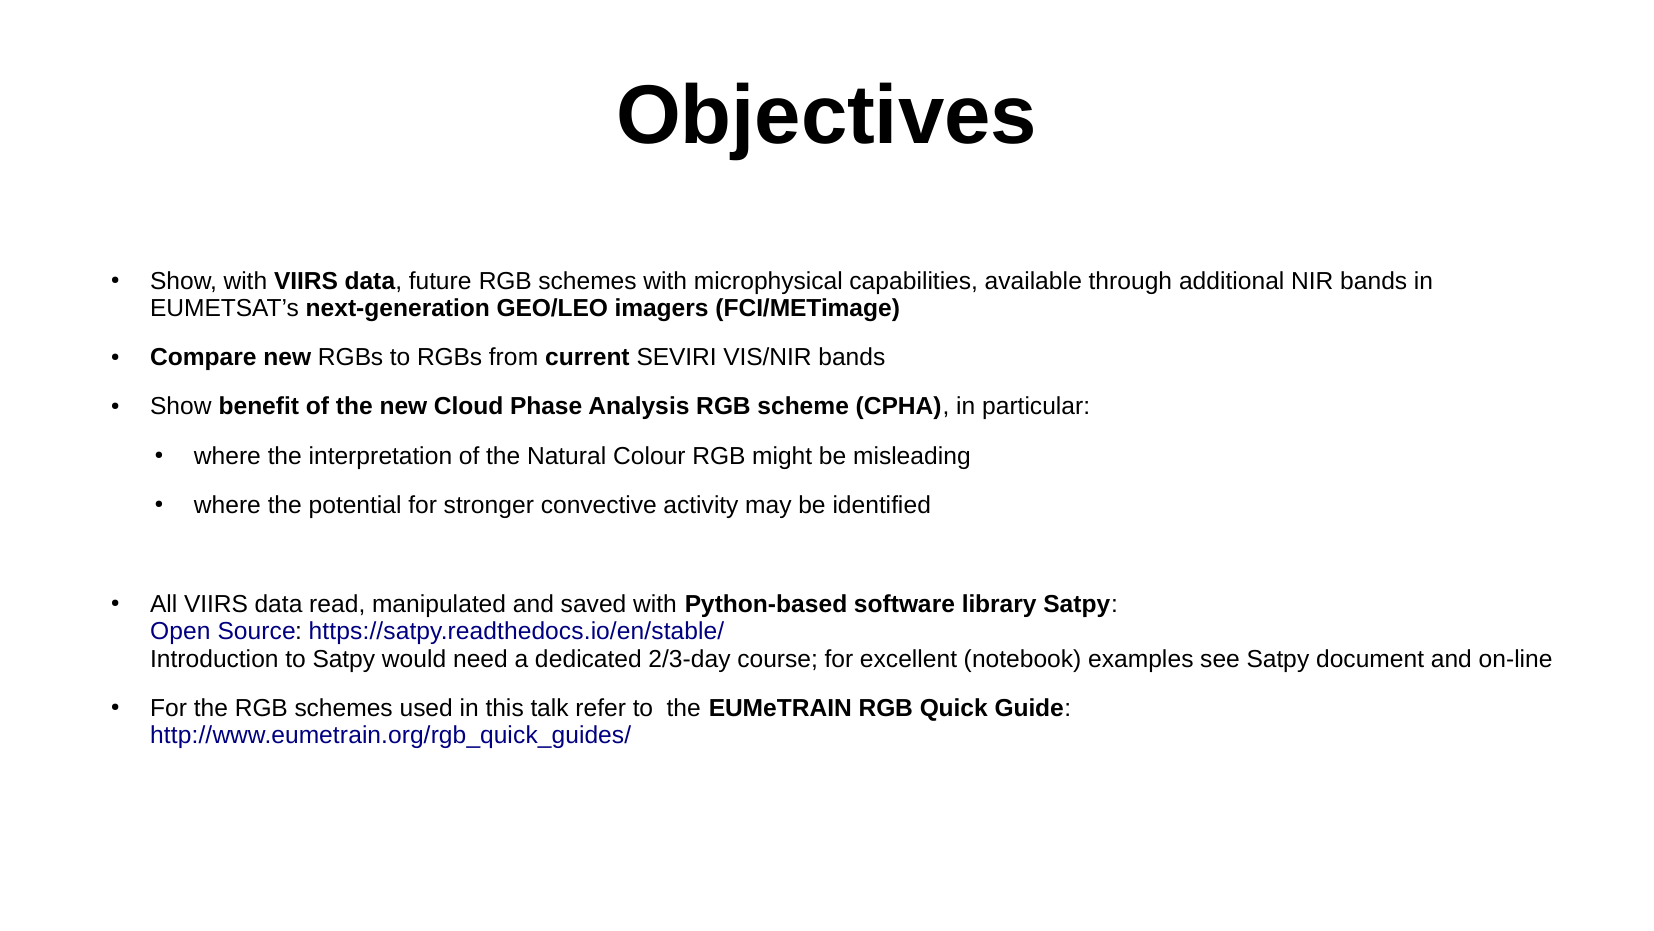

# Objectives
Show, with VIIRS data, future RGB schemes with microphysical capabilities, available through additional NIR bands in EUMETSAT’s next-generation GEO/LEO imagers (FCI/METimage)
Compare new RGBs to RGBs from current SEVIRI VIS/NIR bands
Show benefit of the new Cloud Phase Analysis RGB scheme (CPHA), in particular:
where the interpretation of the Natural Colour RGB might be misleading
where the potential for stronger convective activity may be identified
All VIIRS data read, manipulated and saved with Python-based software library Satpy:
Open Source: https://satpy.readthedocs.io/en/stable/
Introduction to Satpy would need a dedicated 2/3-day course; for excellent (notebook) examples see Satpy document and on-line
For the RGB schemes used in this talk refer to the EUMeTRAIN RGB Quick Guide:
http://www.eumetrain.org/rgb_quick_guides/